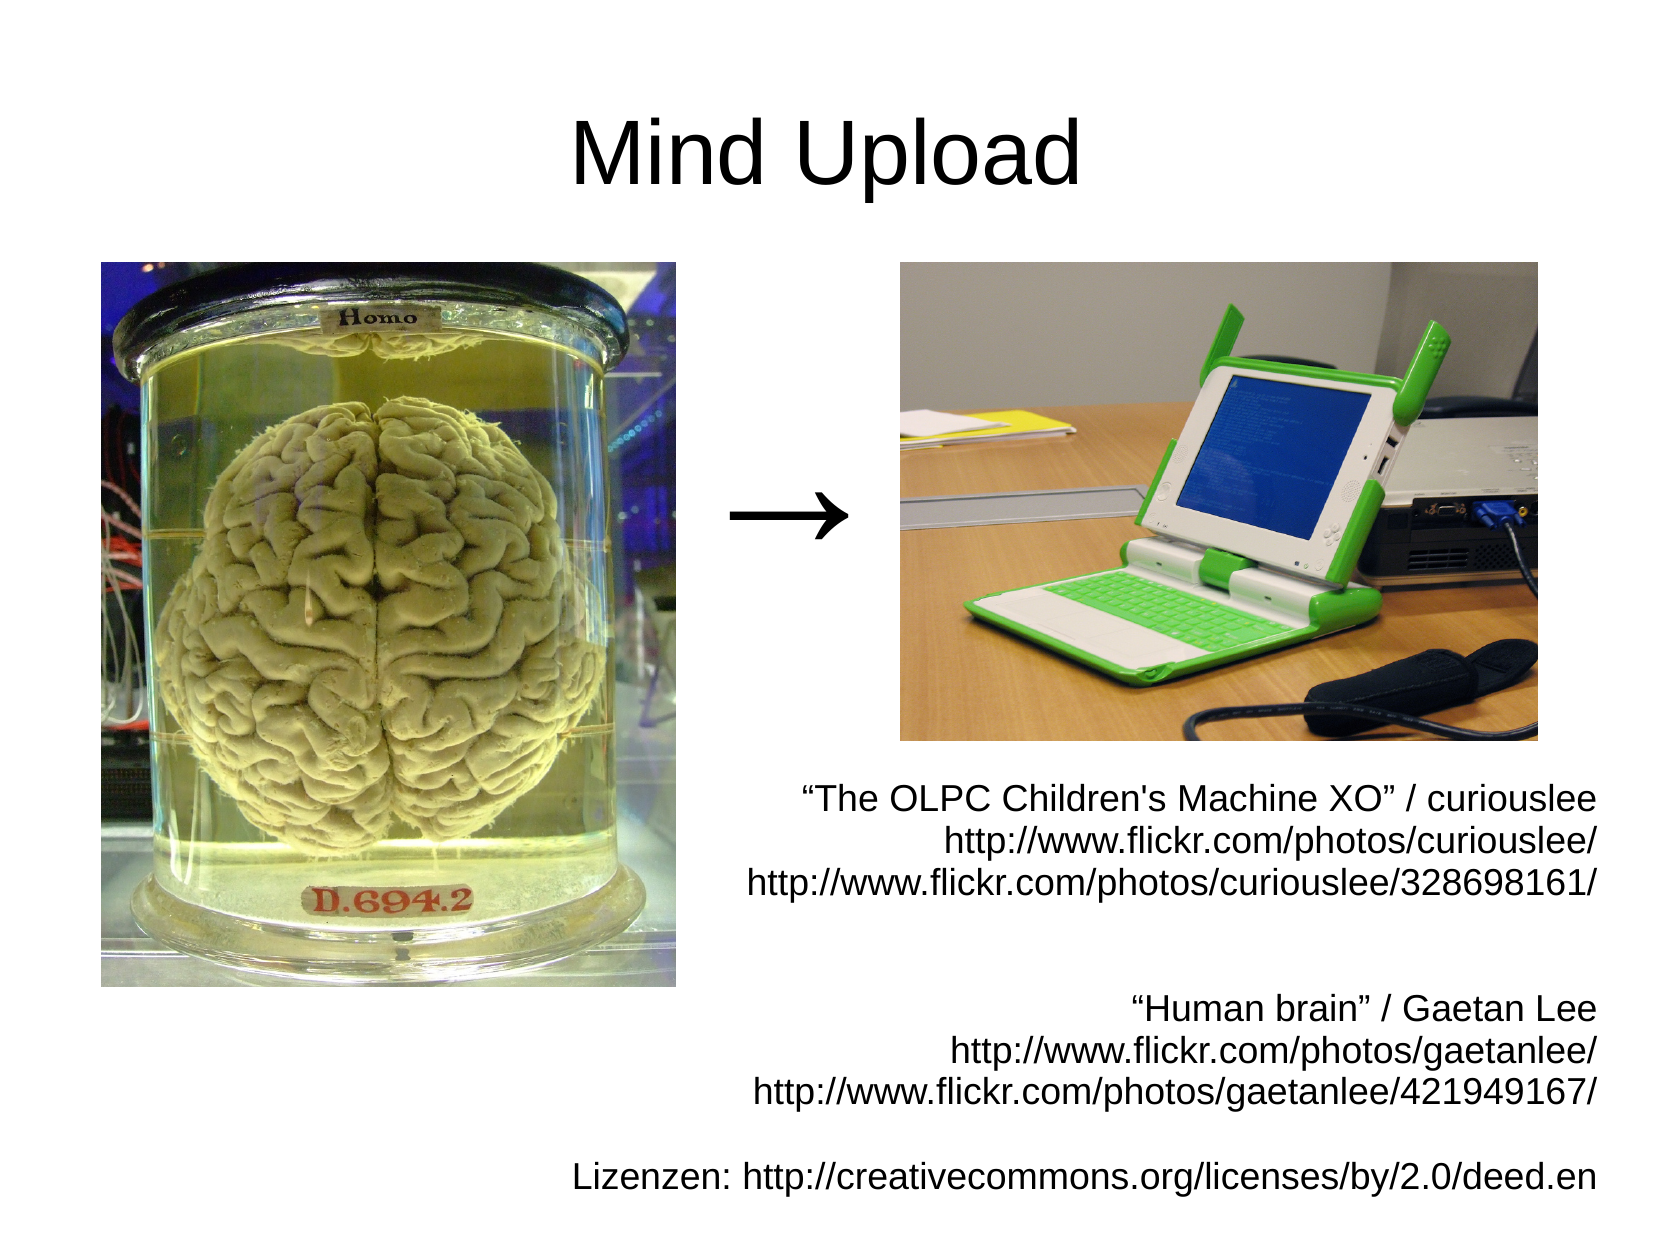

# Mind Upload
→
“The OLPC Children's Machine XO” / curiouslee
http://www.flickr.com/photos/curiouslee/
http://www.flickr.com/photos/curiouslee/328698161/
“Human brain” / Gaetan Lee
http://www.flickr.com/photos/gaetanlee/
http://www.flickr.com/photos/gaetanlee/421949167/
Lizenzen: http://creativecommons.org/licenses/by/2.0/deed.en